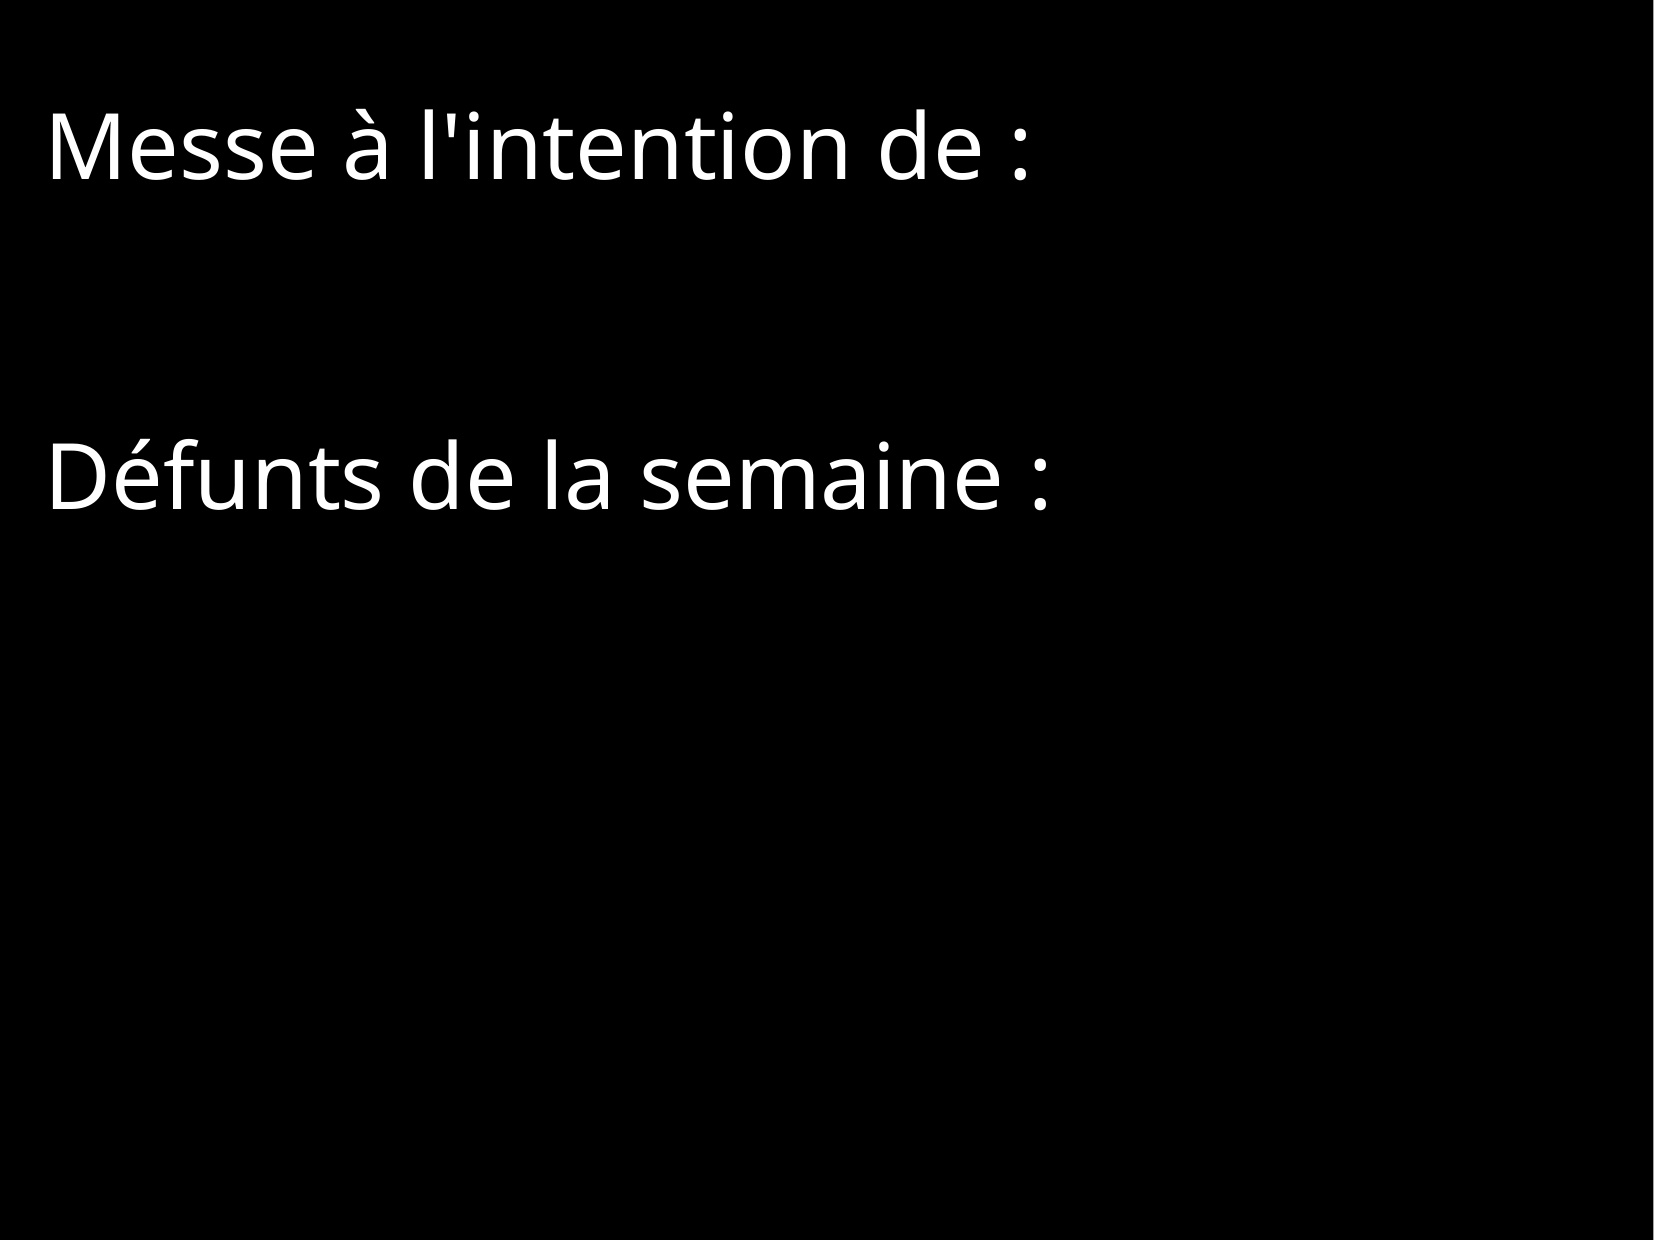

# Messe à l'intention de : Défunts de la semaine :